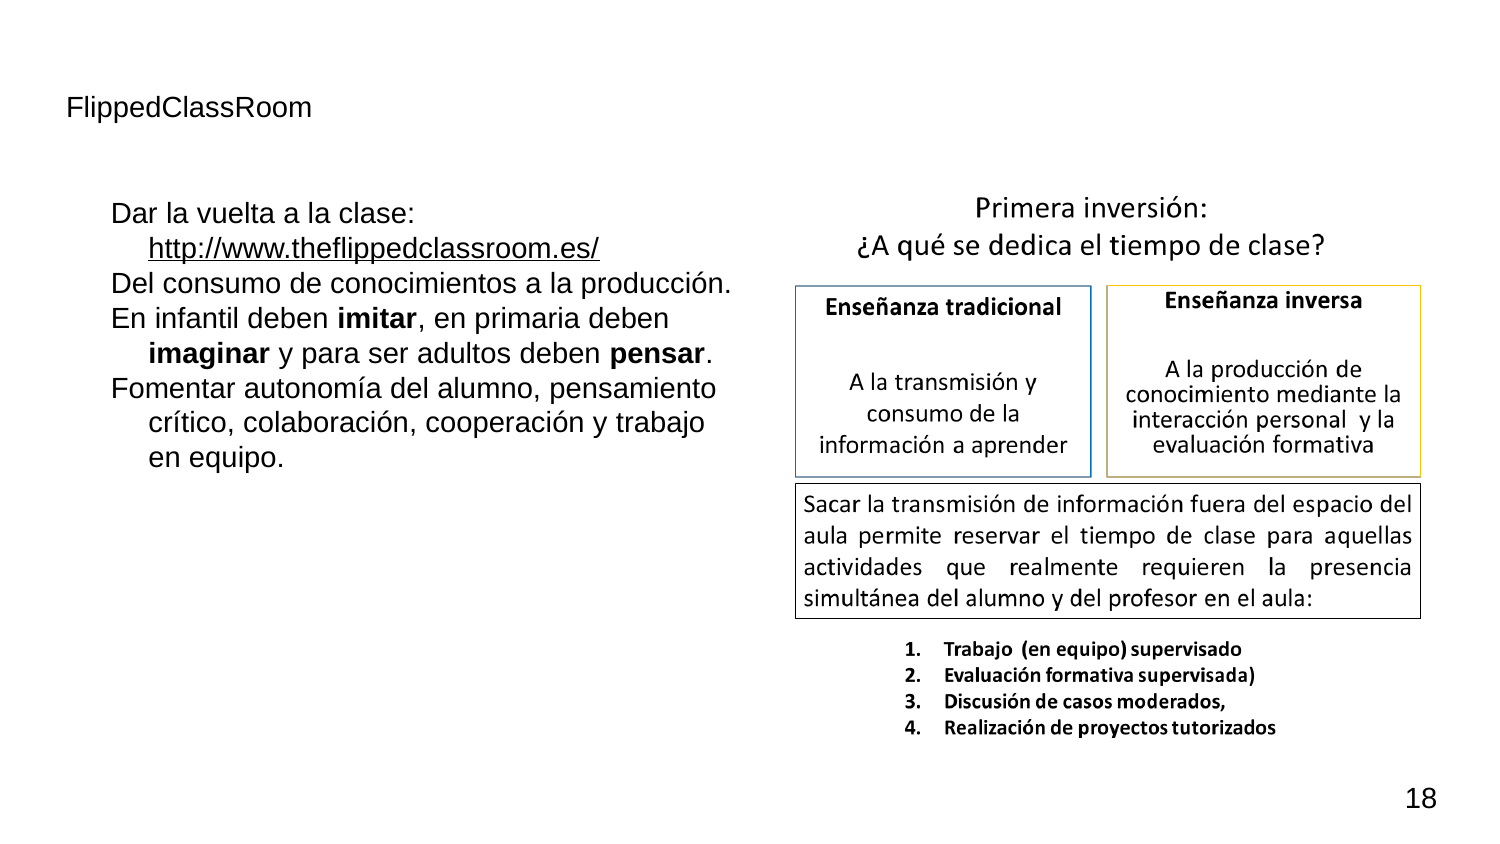

# FlippedClassRoom
Dar la vuelta a la clase:
http://www.theflippedclassroom.es/
Del consumo de conocimientos a la producción.
En infantil deben imitar, en primaria deben imaginar y para ser adultos deben pensar.
Fomentar autonomía del alumno, pensamiento crítico, colaboración, cooperación y trabajo en equipo.